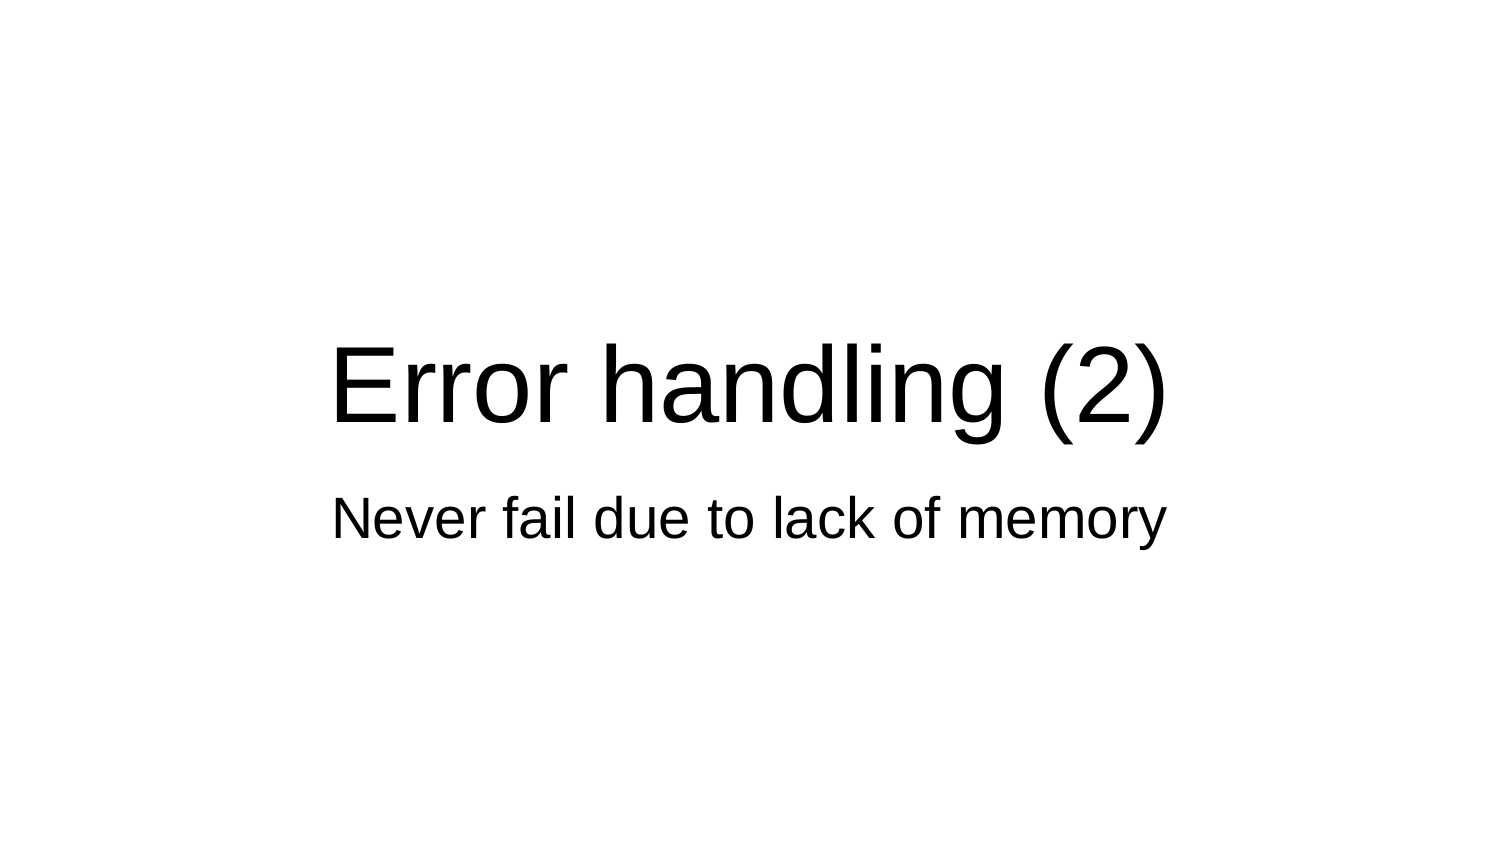

# Error handling (2)
Never fail due to lack of memory